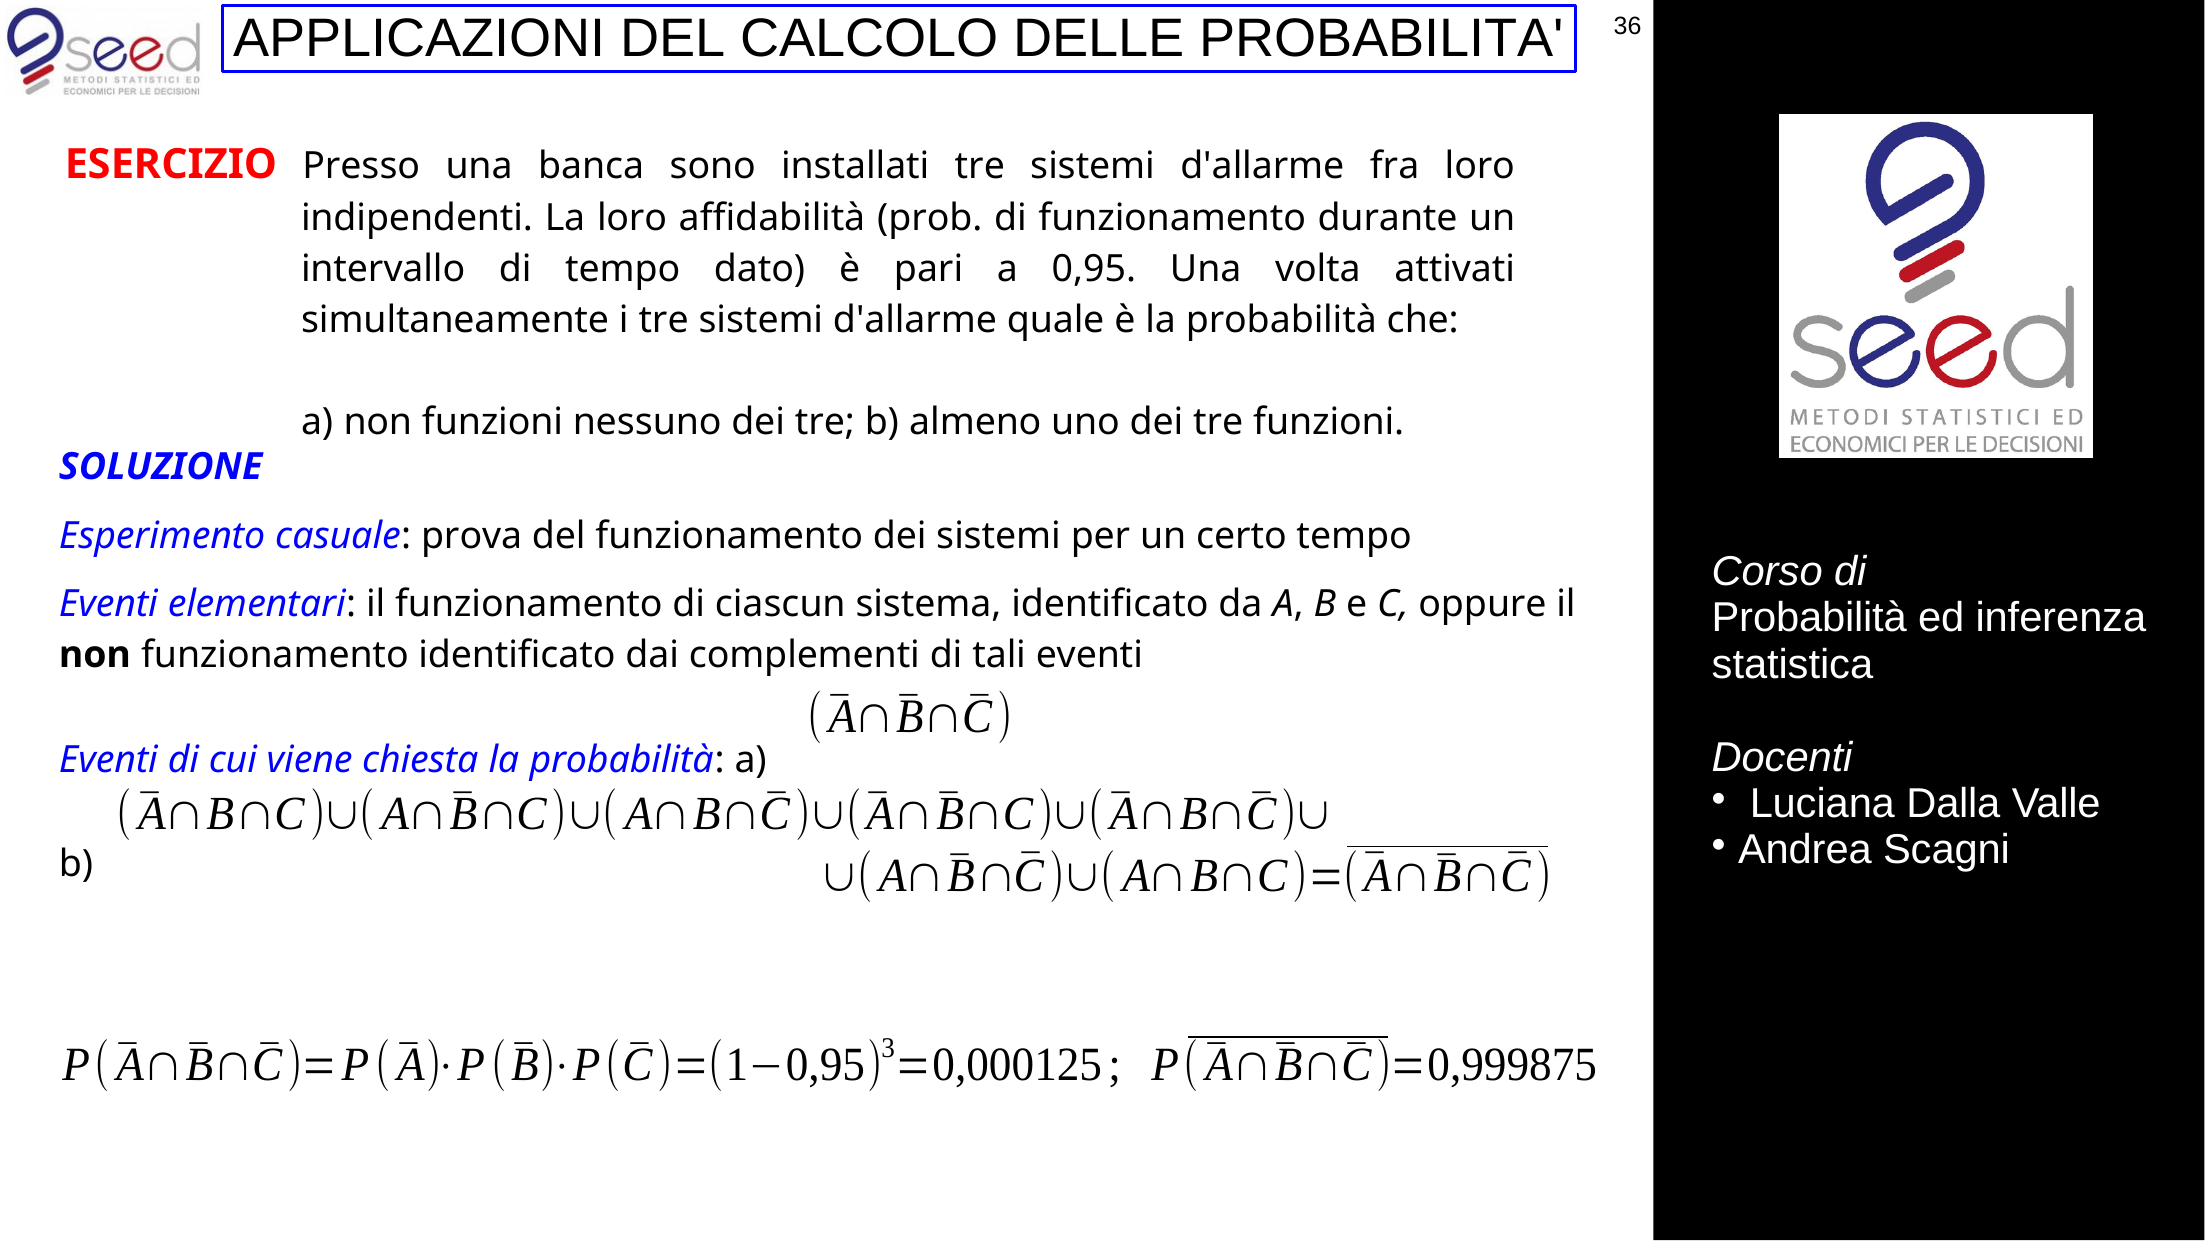

APPLICAZIONI DEL CALCOLO DELLE PROBABILITA'
ESERCIZIO Presso una banca sono installati tre sistemi d'allarme fra loro indipendenti. La loro affidabilità (prob. di funzionamento durante un intervallo di tempo dato) è pari a 0,95. Una volta attivati simultaneamente i tre sistemi d'allarme quale è la probabilità che:
a) non funzioni nessuno dei tre; b) almeno uno dei tre funzioni.
SOLUZIONE
Esperimento casuale: prova del funzionamento dei sistemi per un certo tempo
Eventi elementari: il funzionamento di ciascun sistema, identificato da A, B e C, oppure il non funzionamento identificato dai complementi di tali eventi
Eventi di cui viene chiesta la probabilità: a)
b)